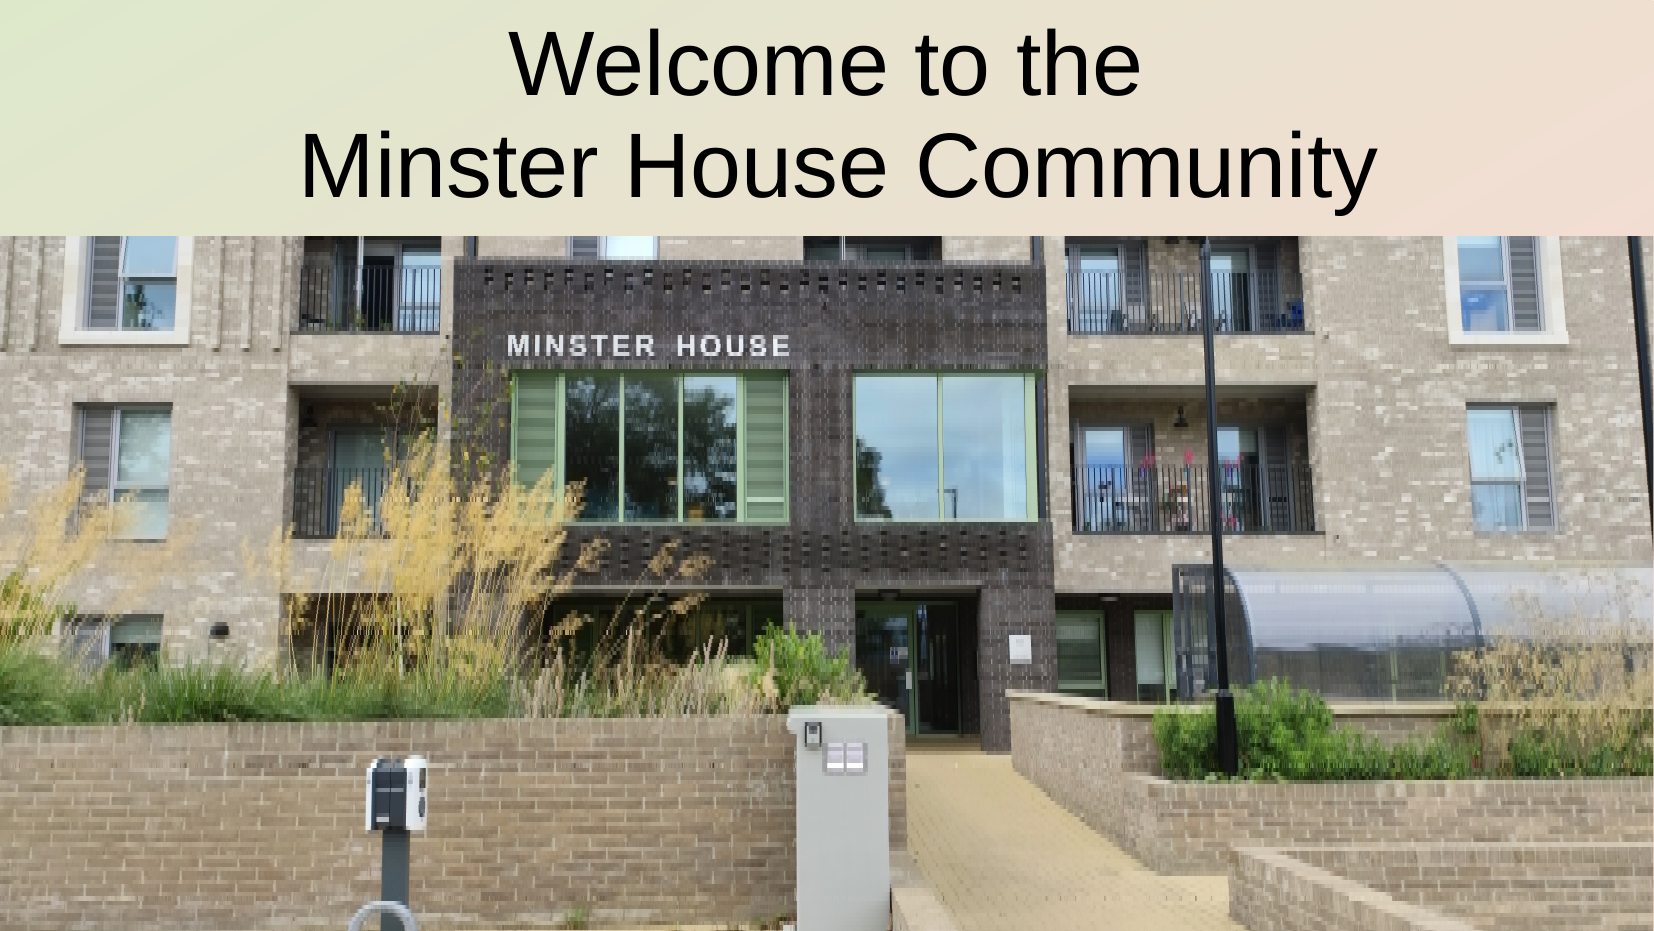

# Welcome to the Minster House Community